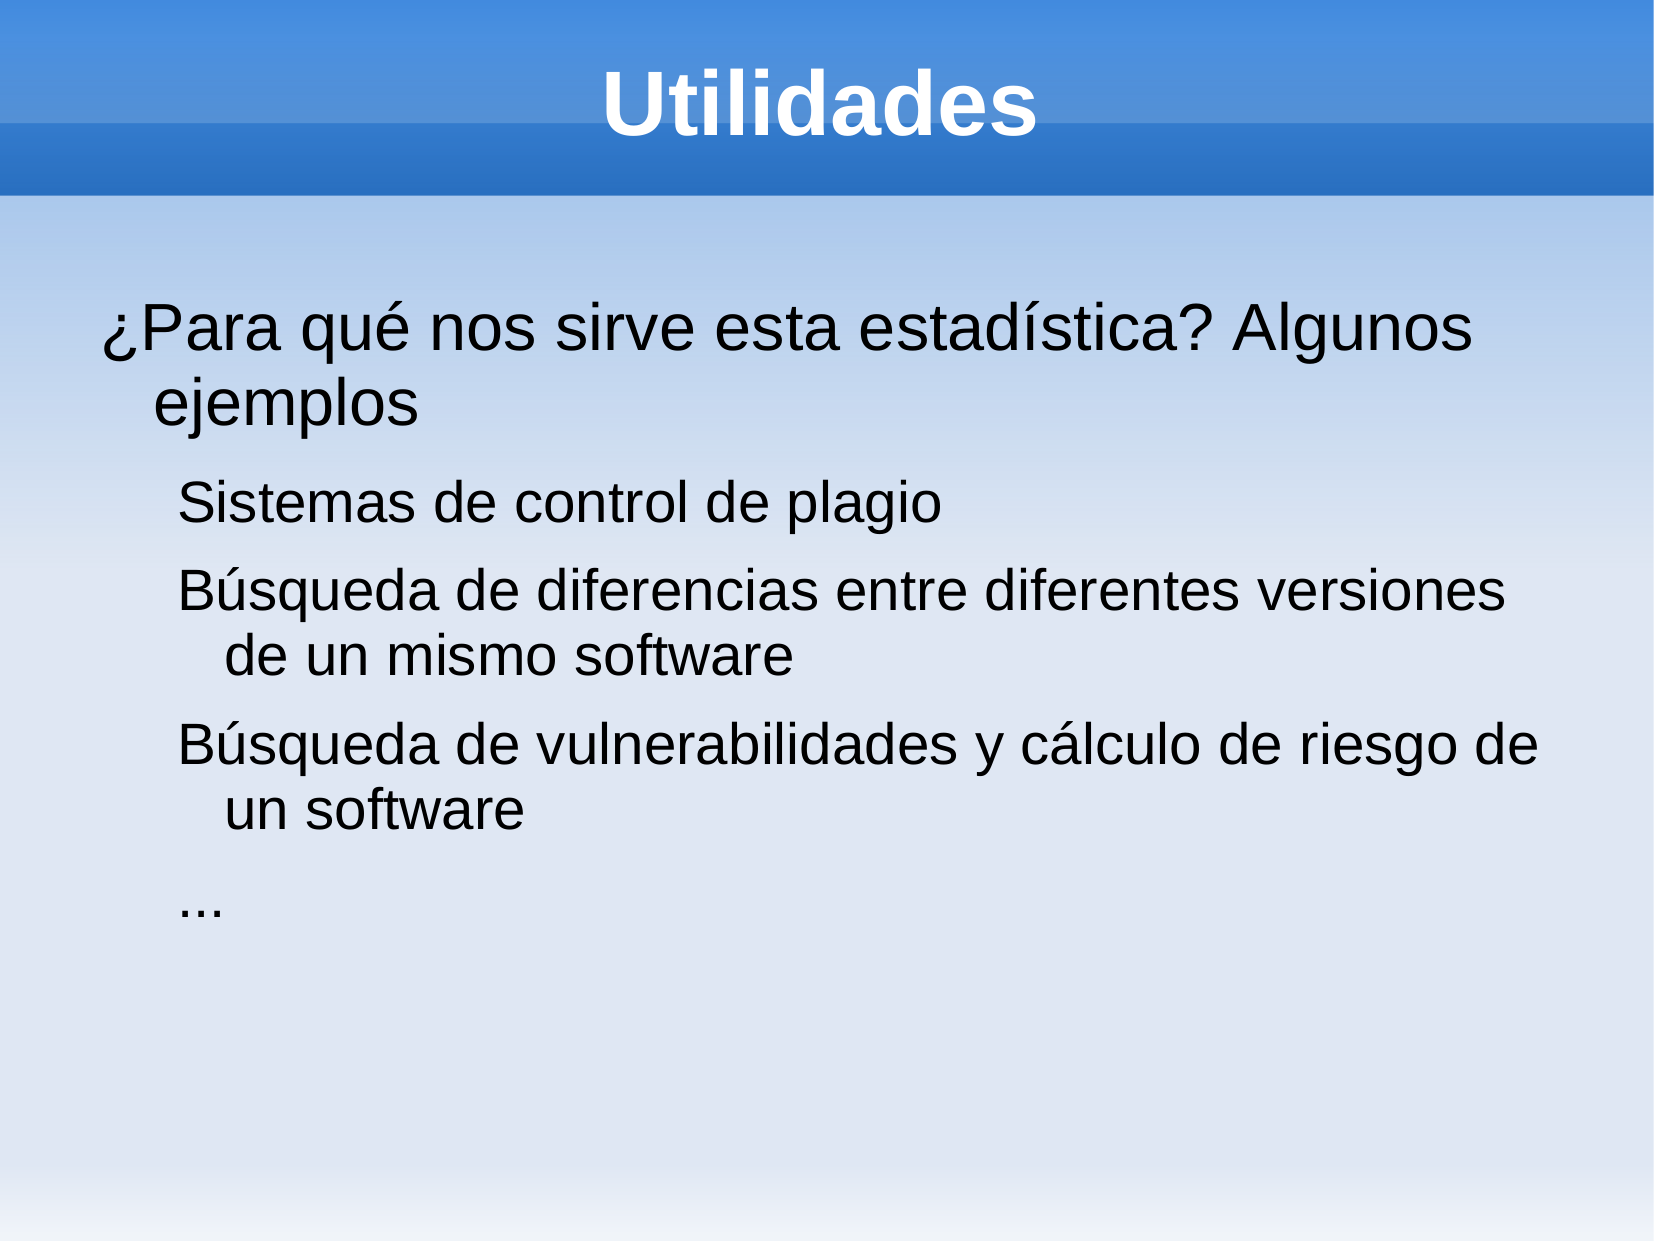

# Utilidades
¿Para qué nos sirve esta estadística? Algunos ejemplos
Sistemas de control de plagio
Búsqueda de diferencias entre diferentes versiones de un mismo software
Búsqueda de vulnerabilidades y cálculo de riesgo de un software
...